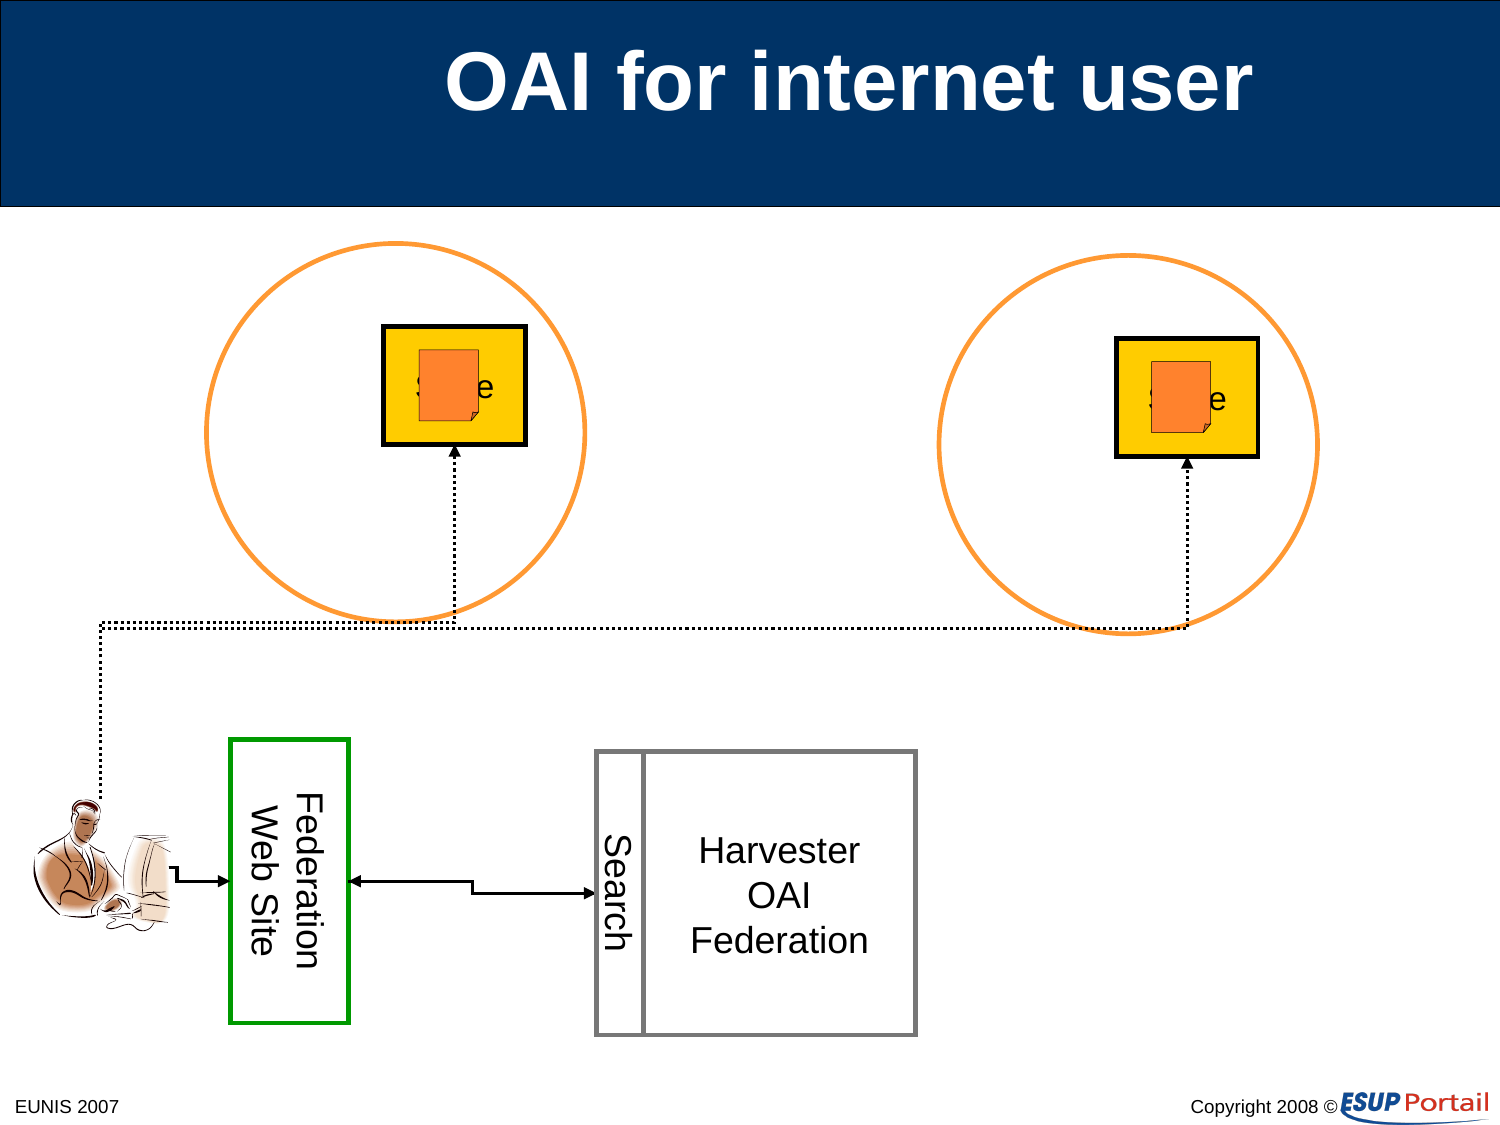

# OAI for internet user
Store
Store
Federation
Web Site
Search
Harvester
OAI
Federation
EUNIS 2007
 Site access (public)
 Search launching
 Search results
 Access to 1st document
 Access to 2nd document